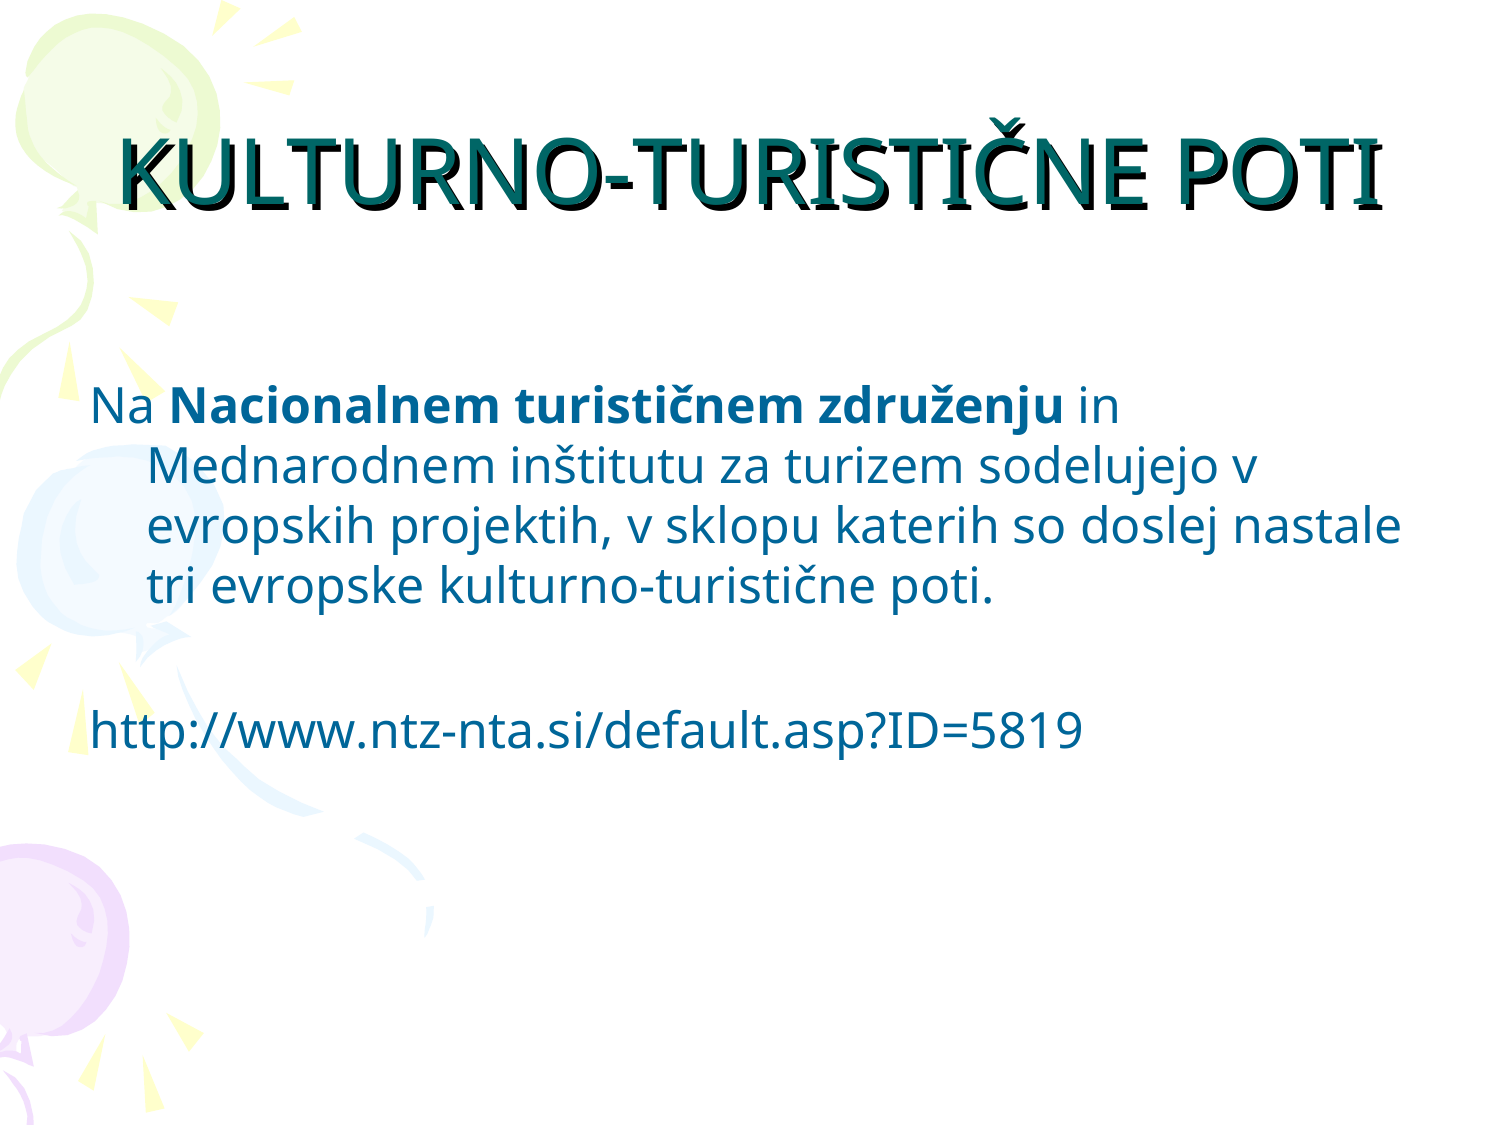

# KULTURNO-TURISTIČNE POTI
Na Nacionalnem turističnem združenju in Mednarodnem inštitutu za turizem sodelujejo v evropskih projektih, v sklopu katerih so doslej nastale tri evropske kulturno-turistične poti.
http://www.ntz-nta.si/default.asp?ID=5819